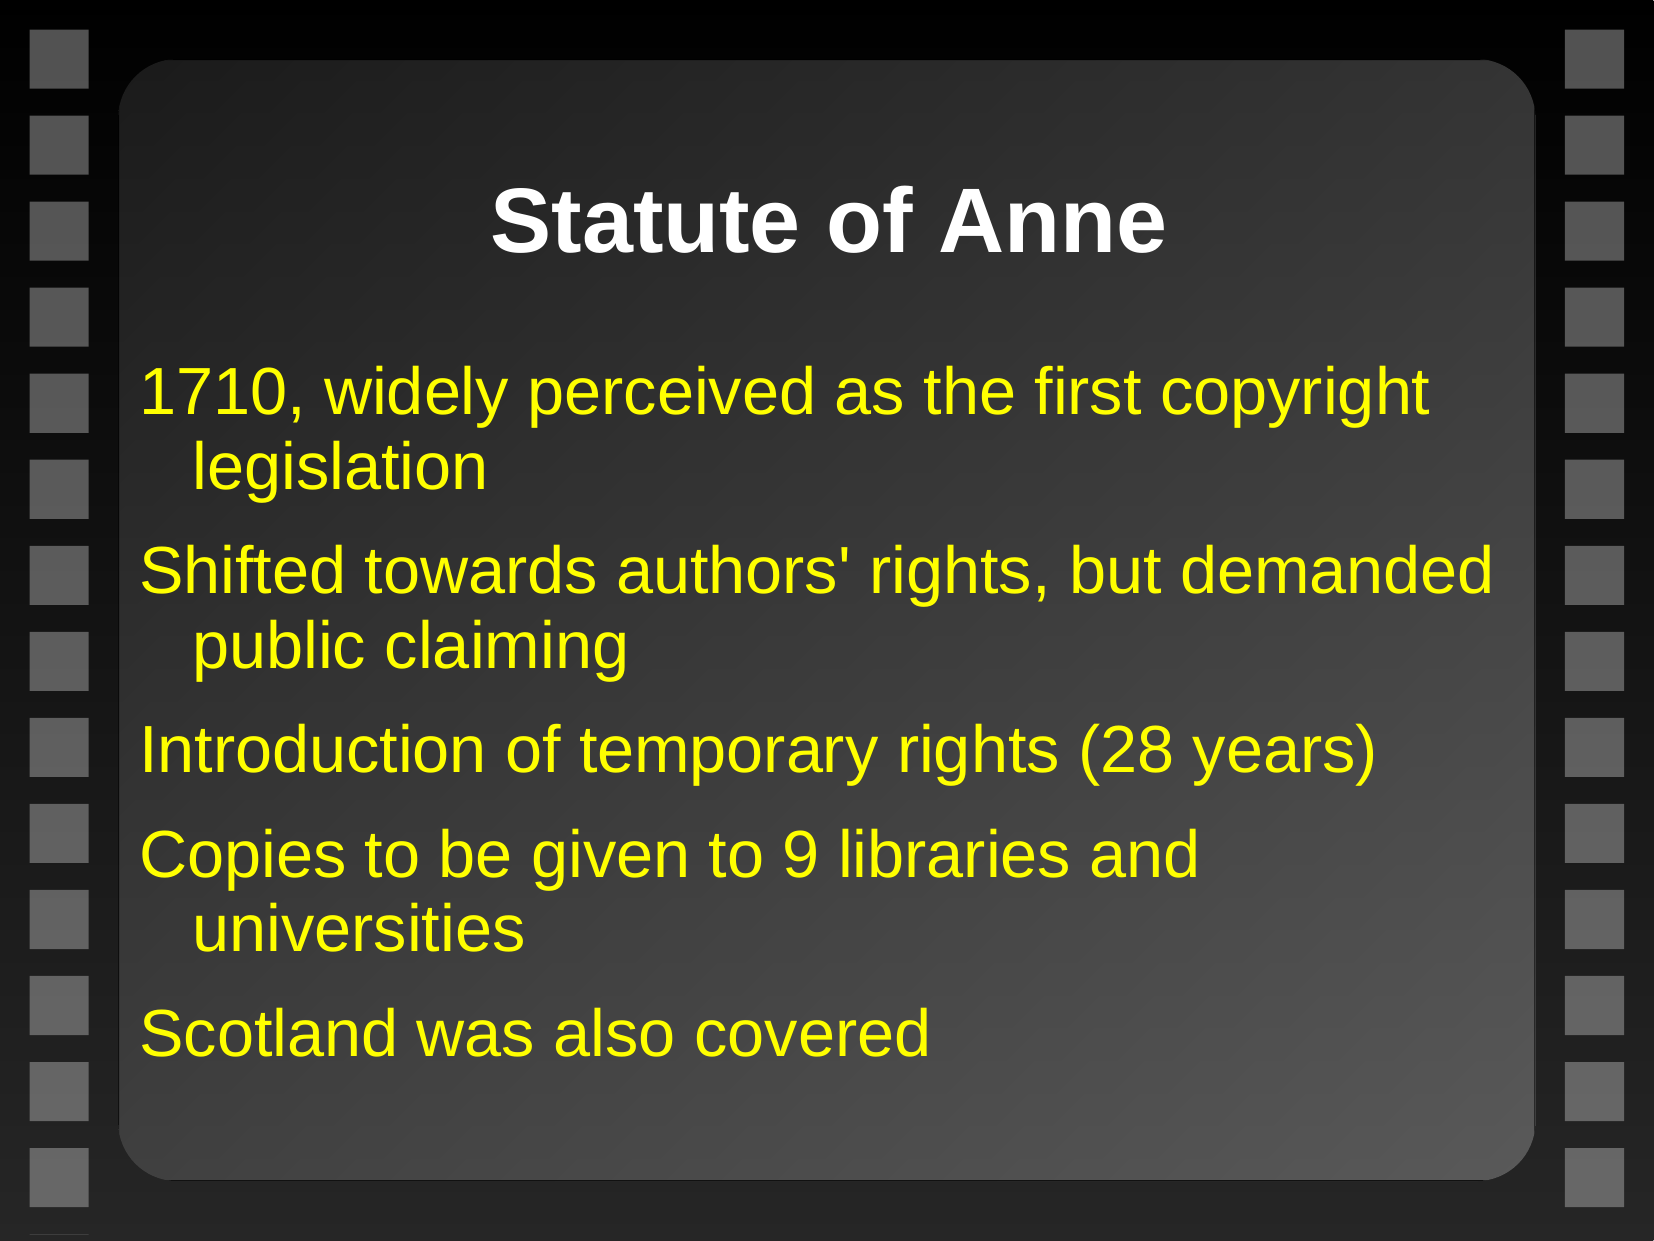

# Statute of Anne
1710, widely perceived as the first copyright legislation
Shifted towards authors' rights, but demanded public claiming
Introduction of temporary rights (28 years)
Copies to be given to 9 libraries and universities
Scotland was also covered